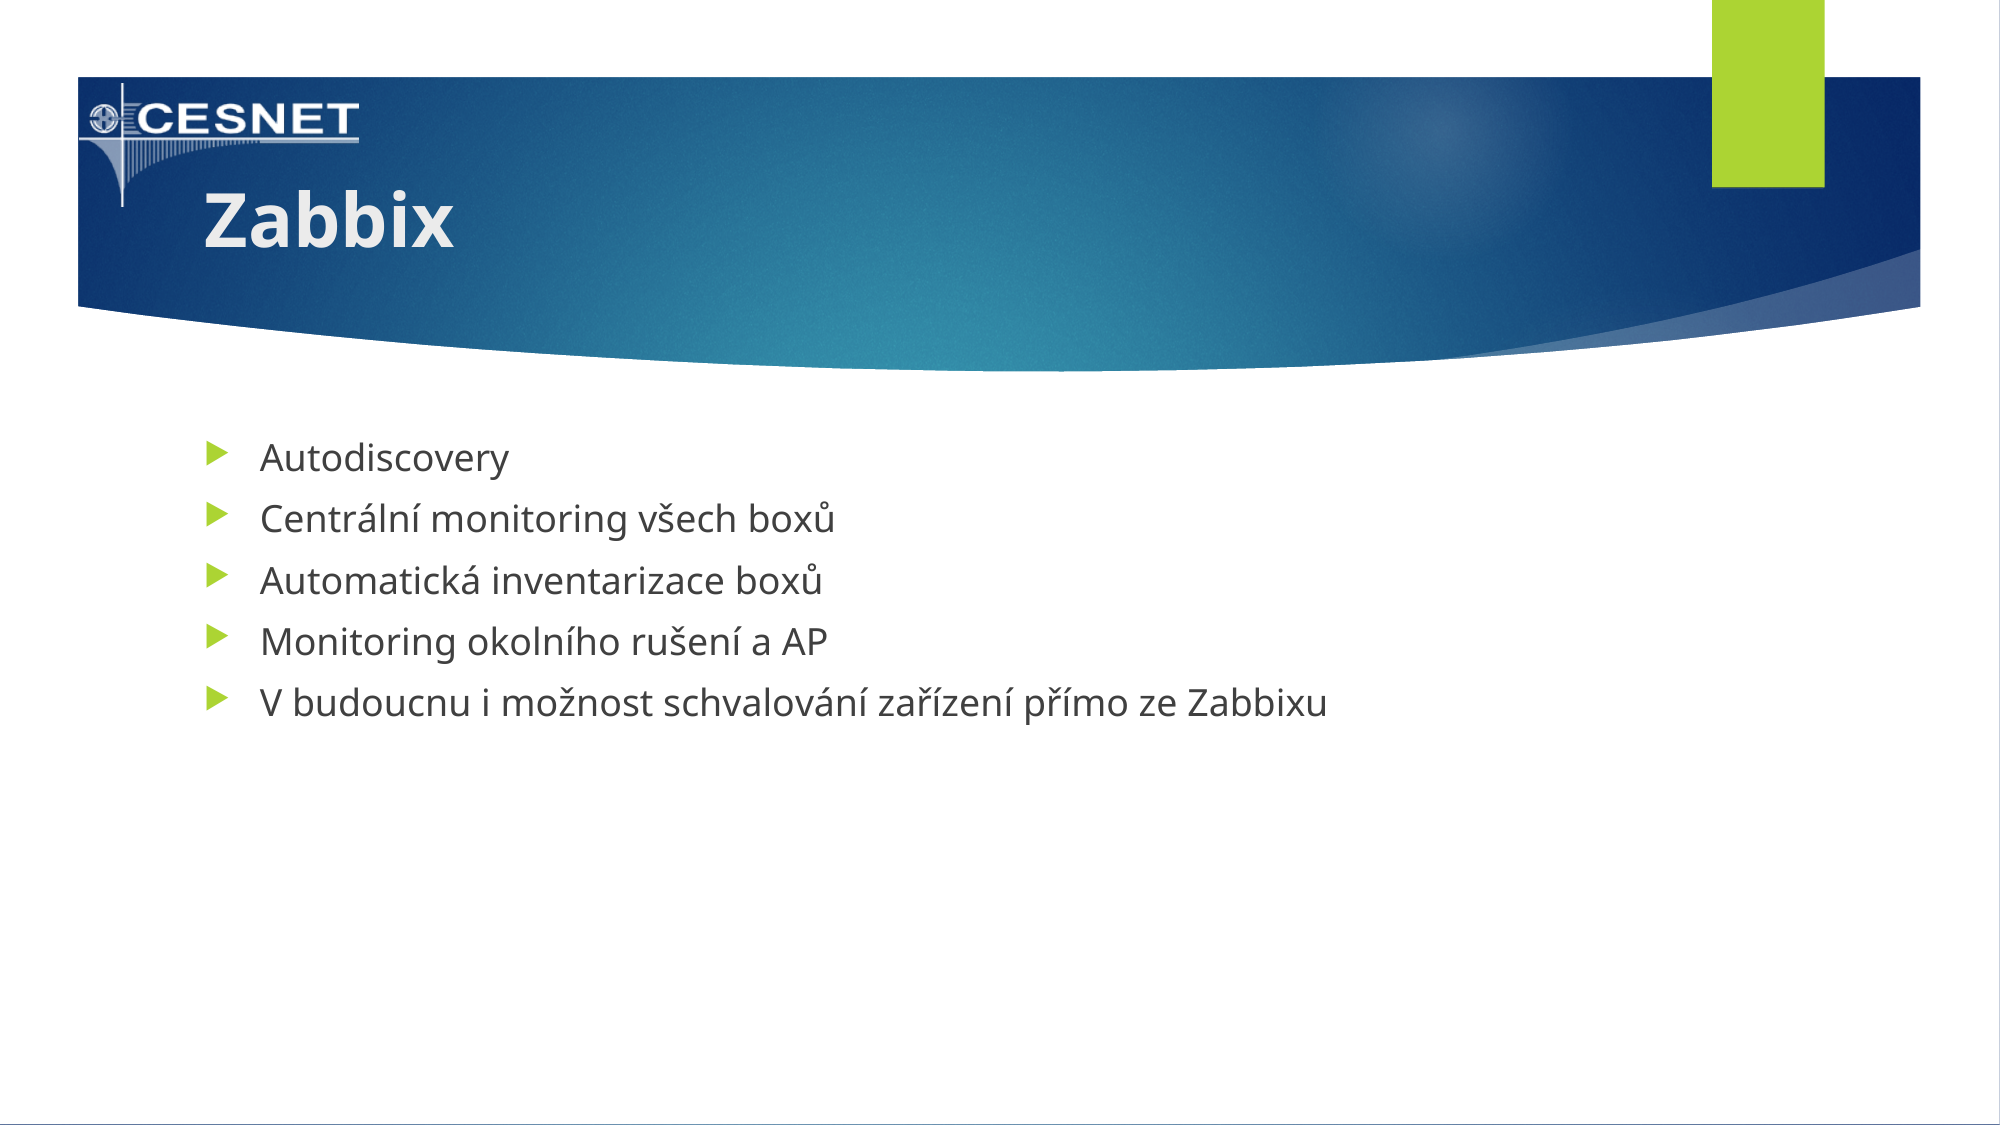

Zabbix
Autodiscovery
Centrální monitoring všech boxů
Automatická inventarizace boxů
Monitoring okolního rušení a AP
V budoucnu i možnost schvalování zařízení přímo ze Zabbixu